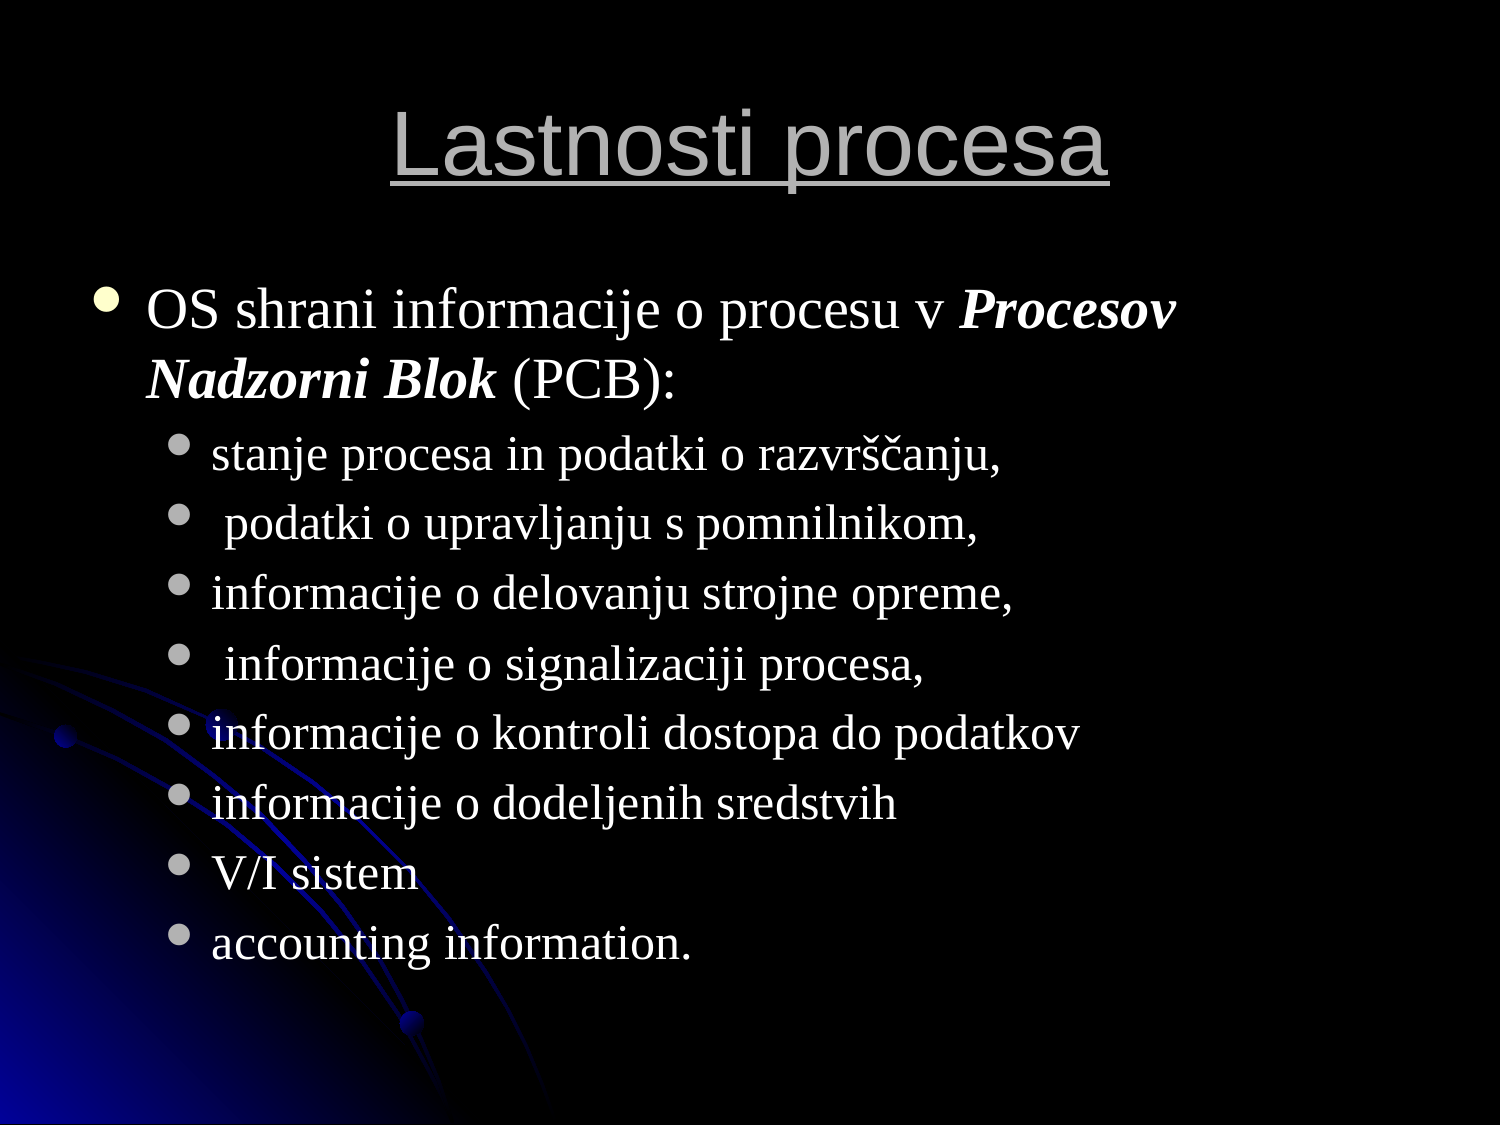

# Lastnosti procesa
OS shrani informacije o procesu v Procesov Nadzorni Blok (PCB):
stanje procesa in podatki o razvrščanju,
 podatki o upravljanju s pomnilnikom,
informacije o delovanju strojne opreme,
 informacije o signalizaciji procesa,
informacije o kontroli dostopa do podatkov
informacije o dodeljenih sredstvih
V/I sistem
accounting information.